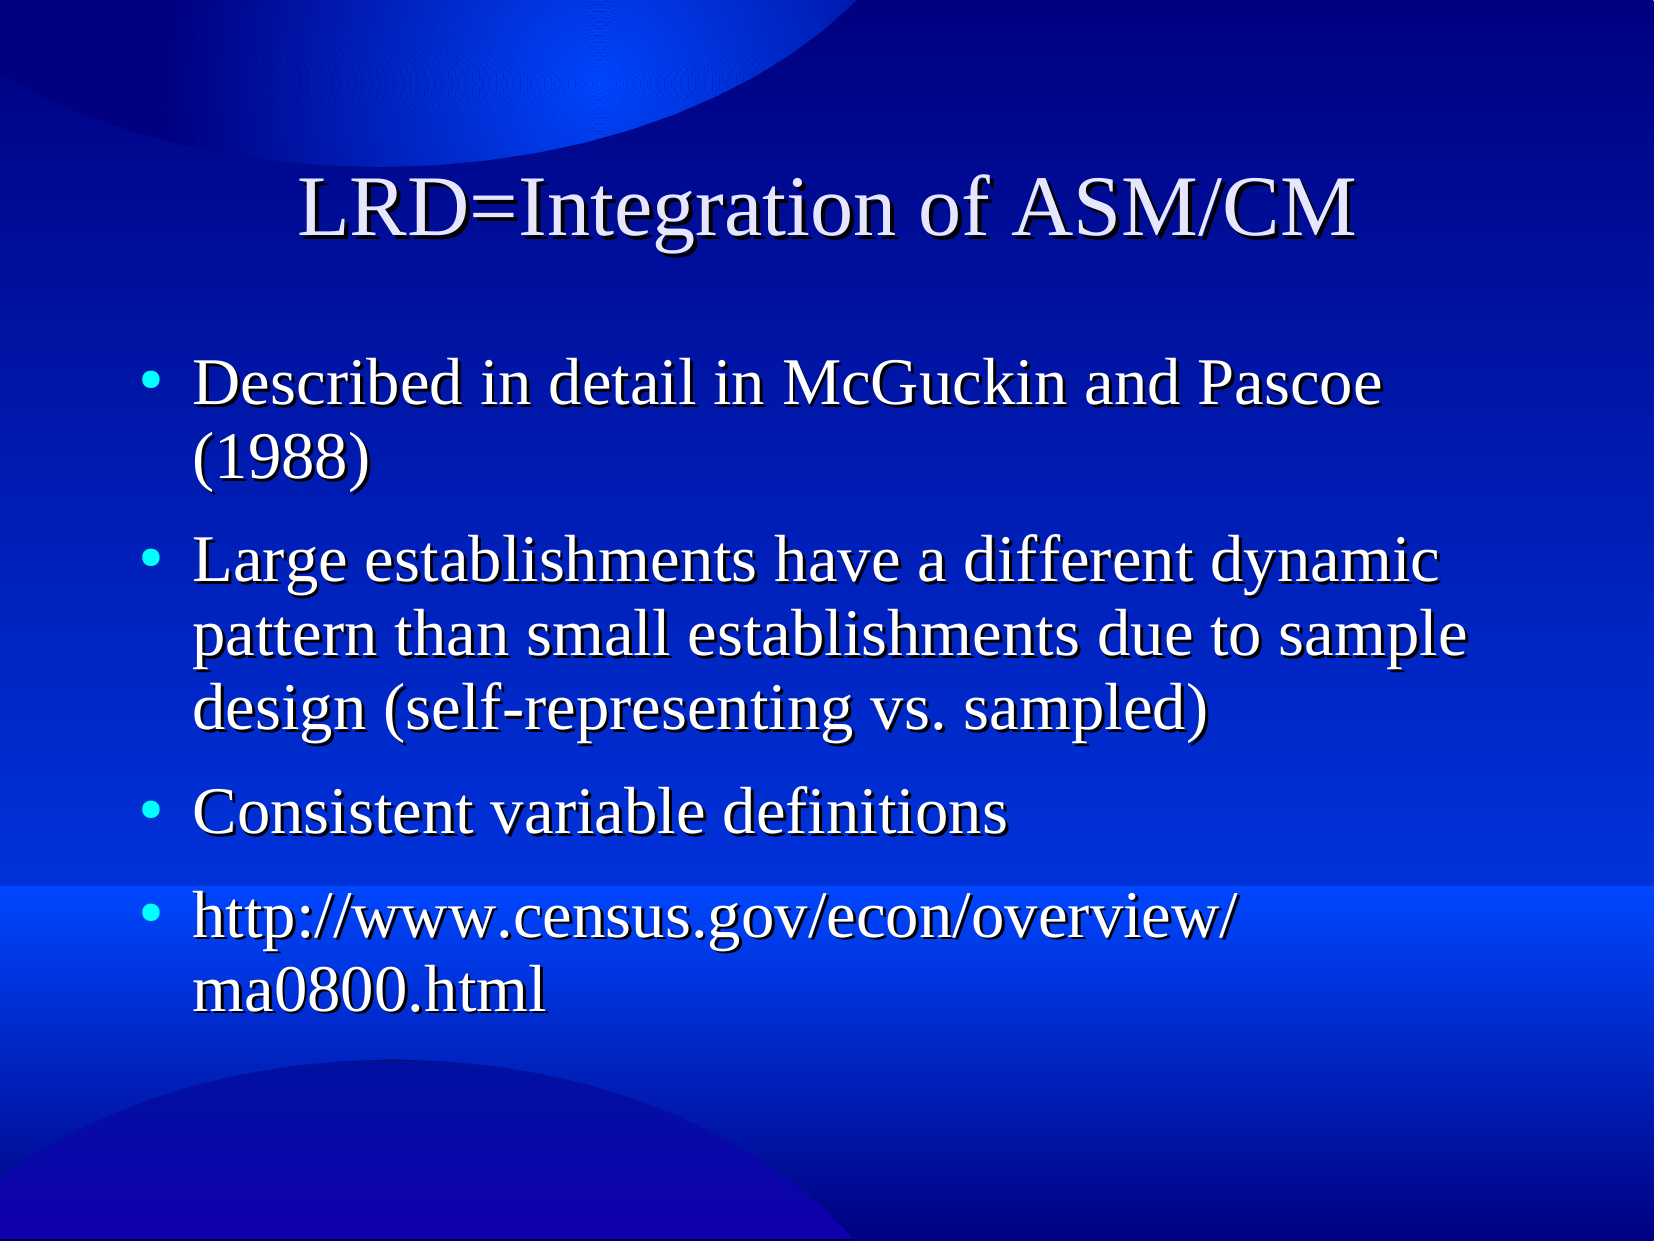

# LRD=Integration of ASM/CM
Described in detail in McGuckin and Pascoe (1988)
Large establishments have a different dynamic pattern than small establishments due to sample design (self-representing vs. sampled)
Consistent variable definitions
http://www.census.gov/econ/overview/ma0800.html